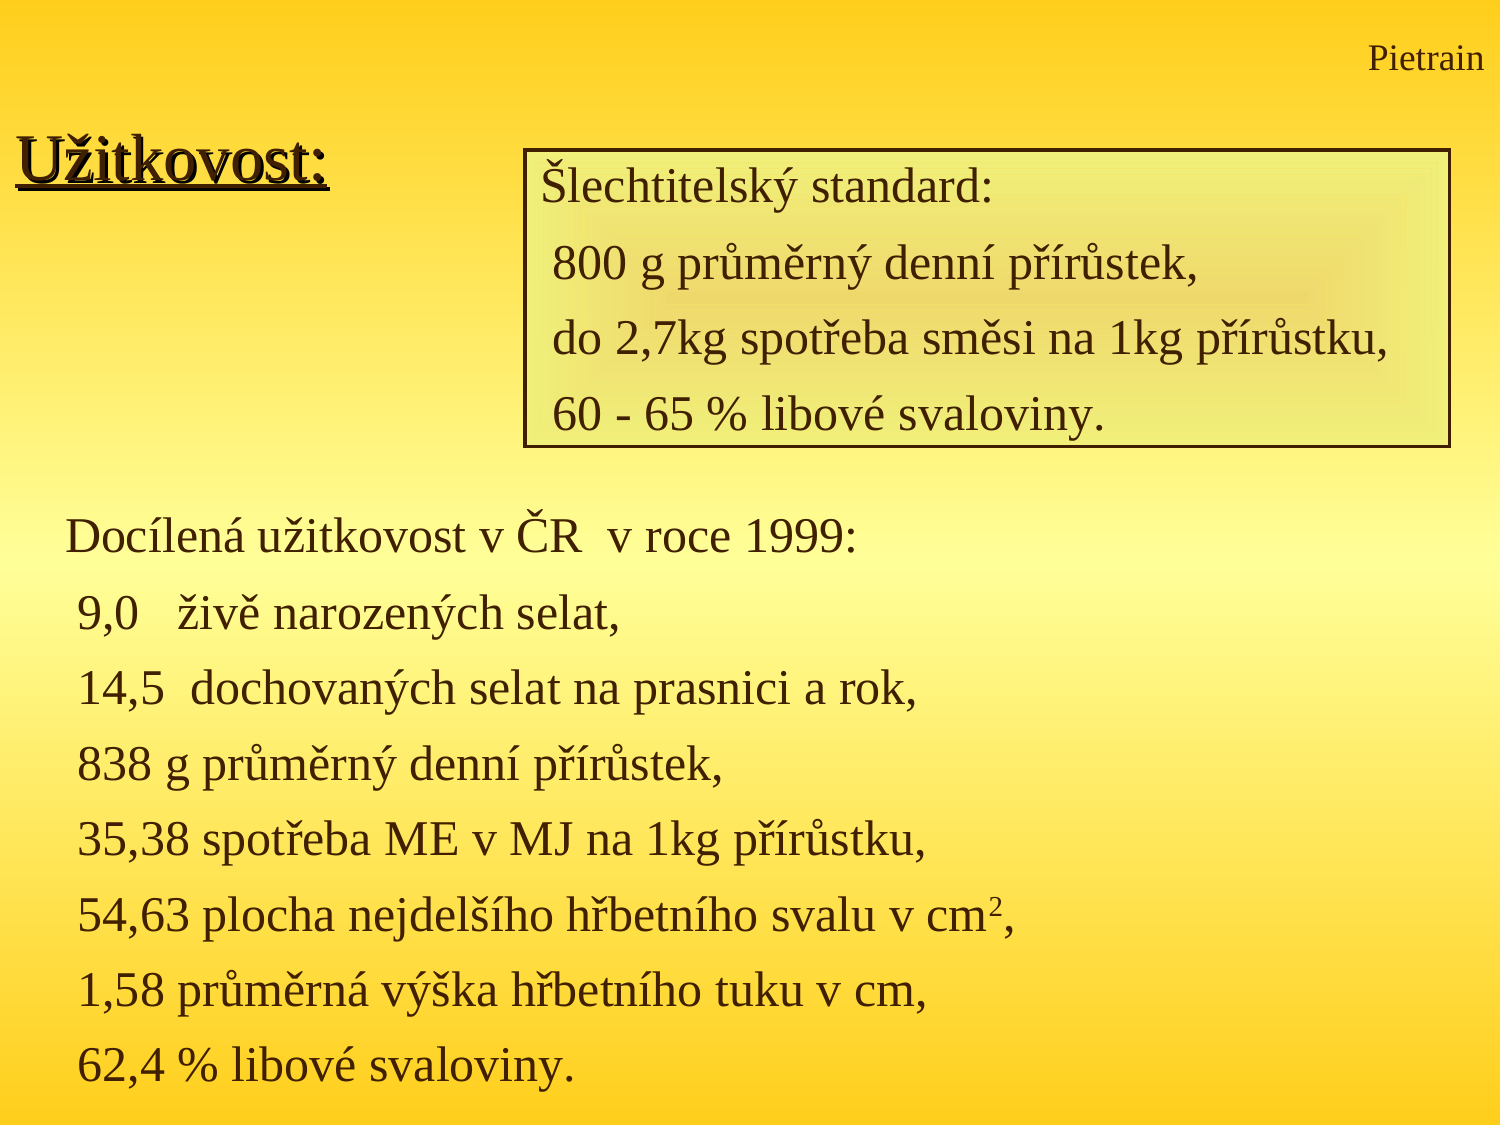

Pietrain
Užitkovost:
Šlechtitelský standard:
 800 g průměrný denní přírůstek,
 do 2,7kg spotřeba směsi na 1kg přírůstku,
 60 - 65 % libové svaloviny.
Docílená užitkovost v ČR v roce 1999:
 9,0 živě narozených selat,
 14,5 dochovaných selat na prasnici a rok,
 838 g průměrný denní přírůstek,
 35,38 spotřeba ME v MJ na 1kg přírůstku,
 54,63 plocha nejdelšího hřbetního svalu v cm2,
 1,58 průměrná výška hřbetního tuku v cm,
 62,4 % libové svaloviny.